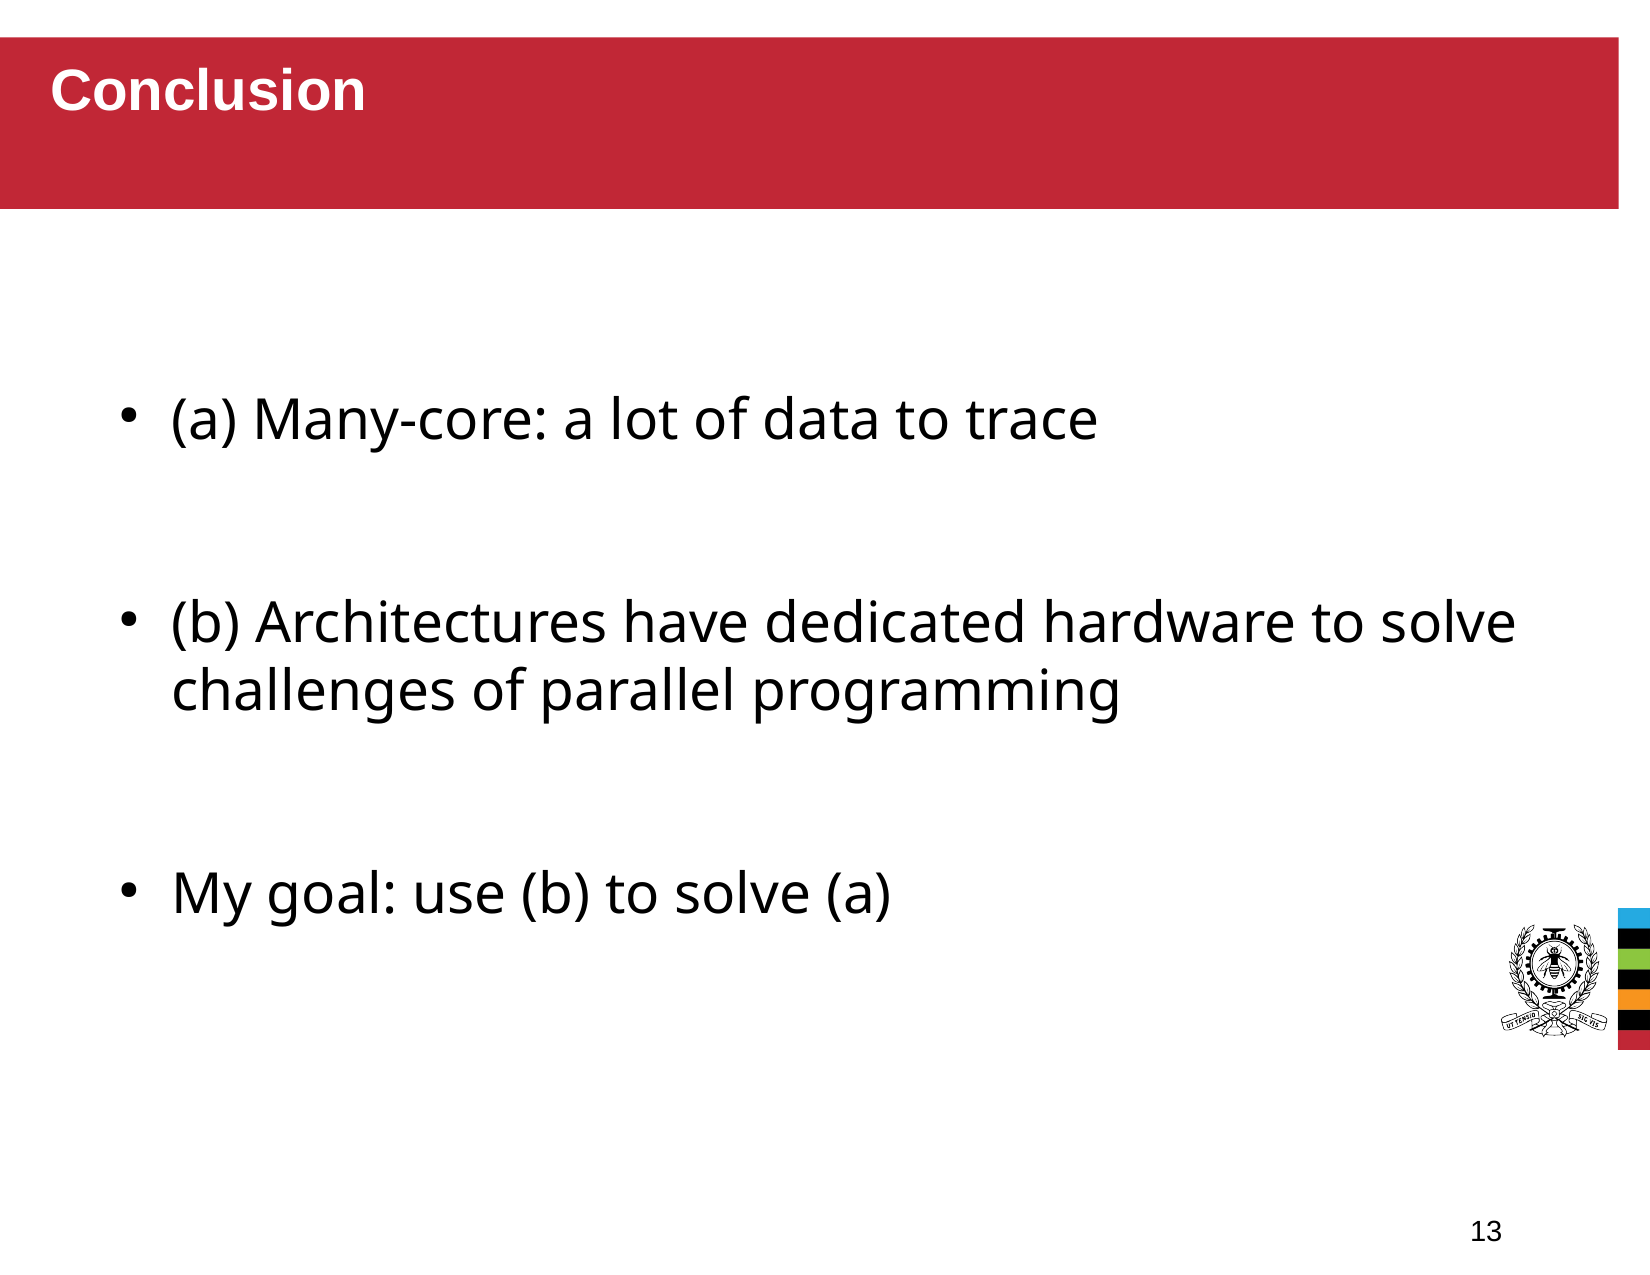

Conclusion
# (a) Many-core: a lot of data to trace
(b) Architectures have dedicated hardware to solve challenges of parallel programming
My goal: use (b) to solve (a)